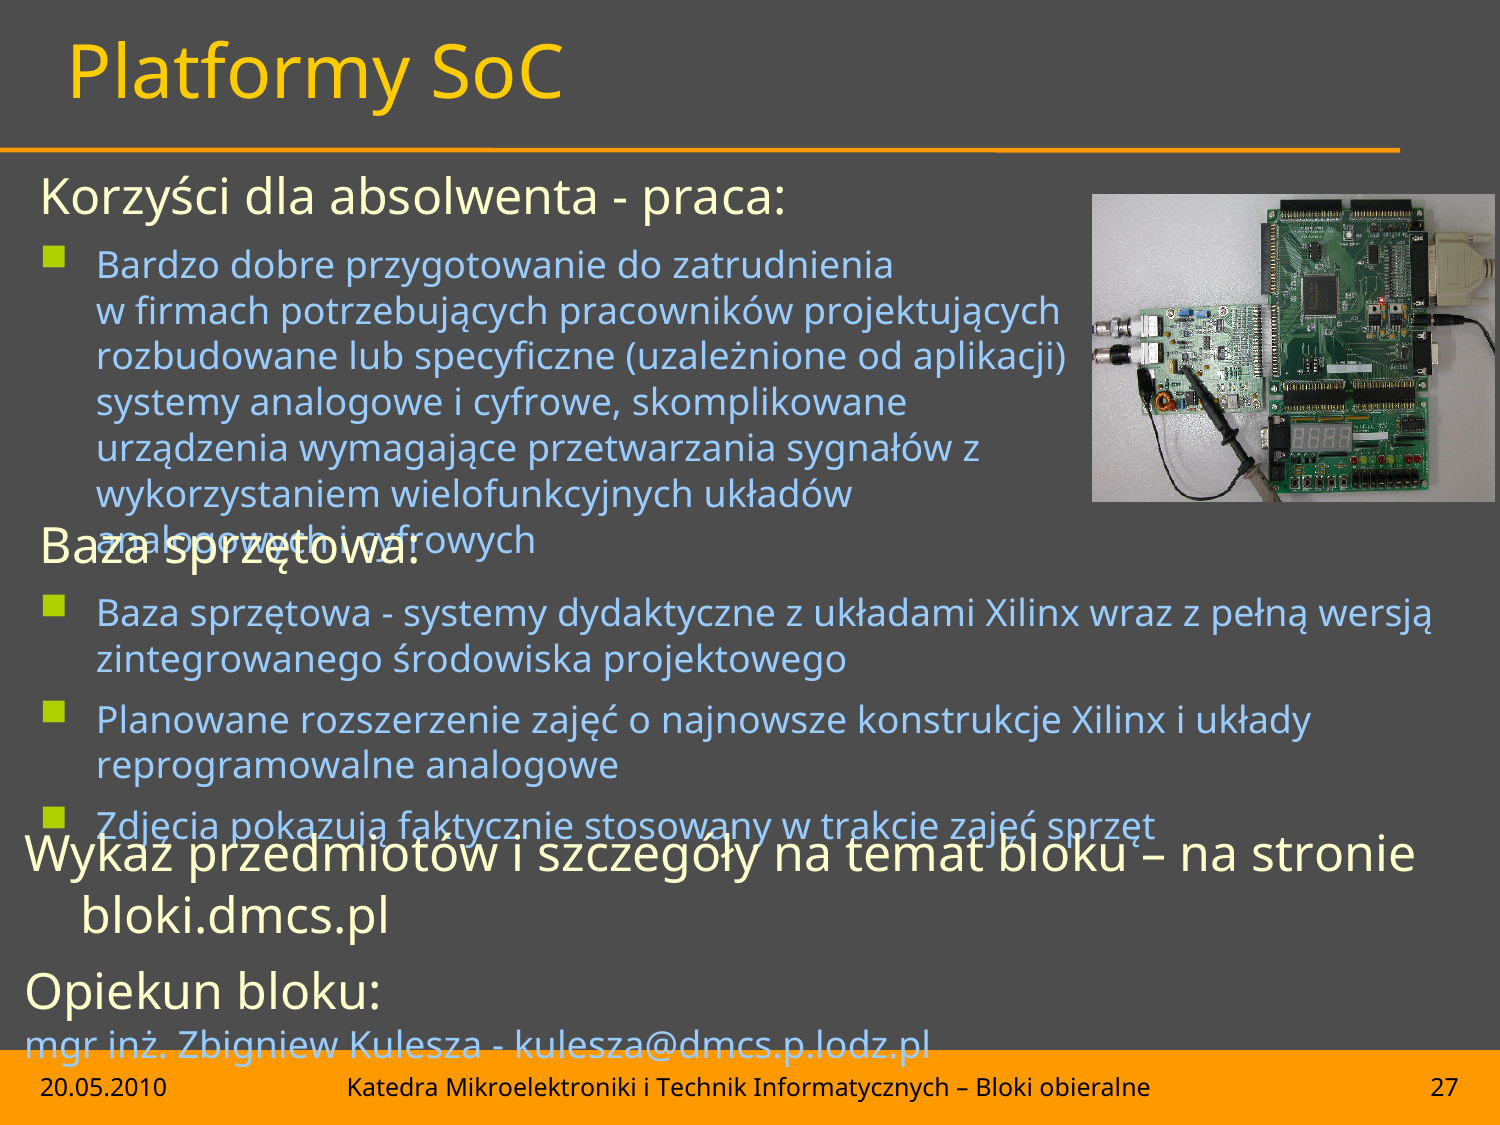

# Platformy SoC
Korzyści dla absolwenta - praca:
Bardzo dobre przygotowanie do zatrudnienia w firmach potrzebujących pracowników projektujących rozbudowane lub specyficzne (uzależnione od aplikacji) systemy analogowe i cyfrowe, skomplikowane urządzenia wymagające przetwarzania sygnałów z wykorzystaniem wielofunkcyjnych układów analogowych i cyfrowych
Baza sprzętowa:
Baza sprzętowa - systemy dydaktyczne z układami Xilinx wraz z pełną wersją zintegrowanego środowiska projektowego
Planowane rozszerzenie zajęć o najnowsze konstrukcje Xilinx i układy reprogramowalne analogowe
Zdjęcia pokazują faktycznie stosowany w trakcie zajęć sprzęt
Wykaz przedmiotów i szczegóły na temat bloku – na stronie bloki.dmcs.pl
Opiekun bloku:
mgr inż. Zbigniew Kulesza - kulesza@dmcs.p.lodz.pl
20.05.2010
Katedra Mikroelektroniki i Technik Informatycznych – Bloki obieralne
27